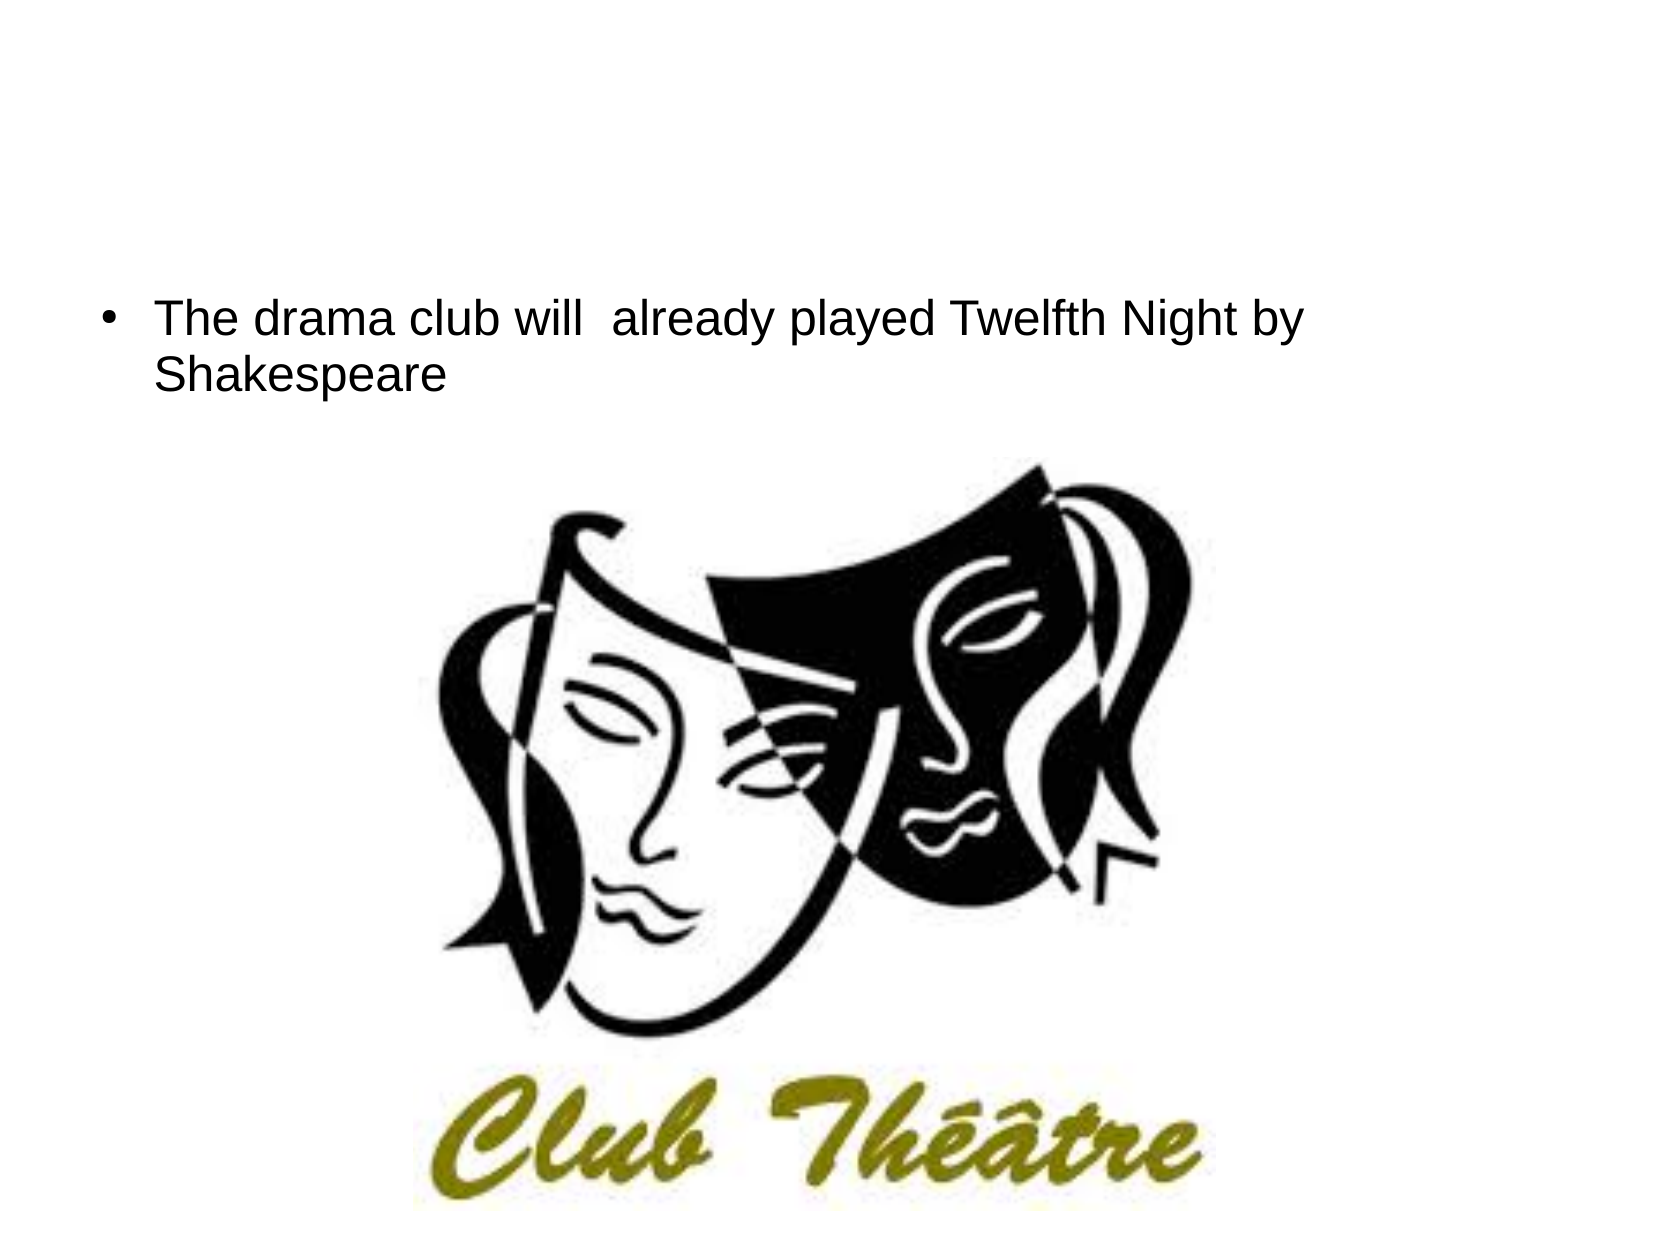

#
The drama club will already played Twelfth Night by Shakespeare